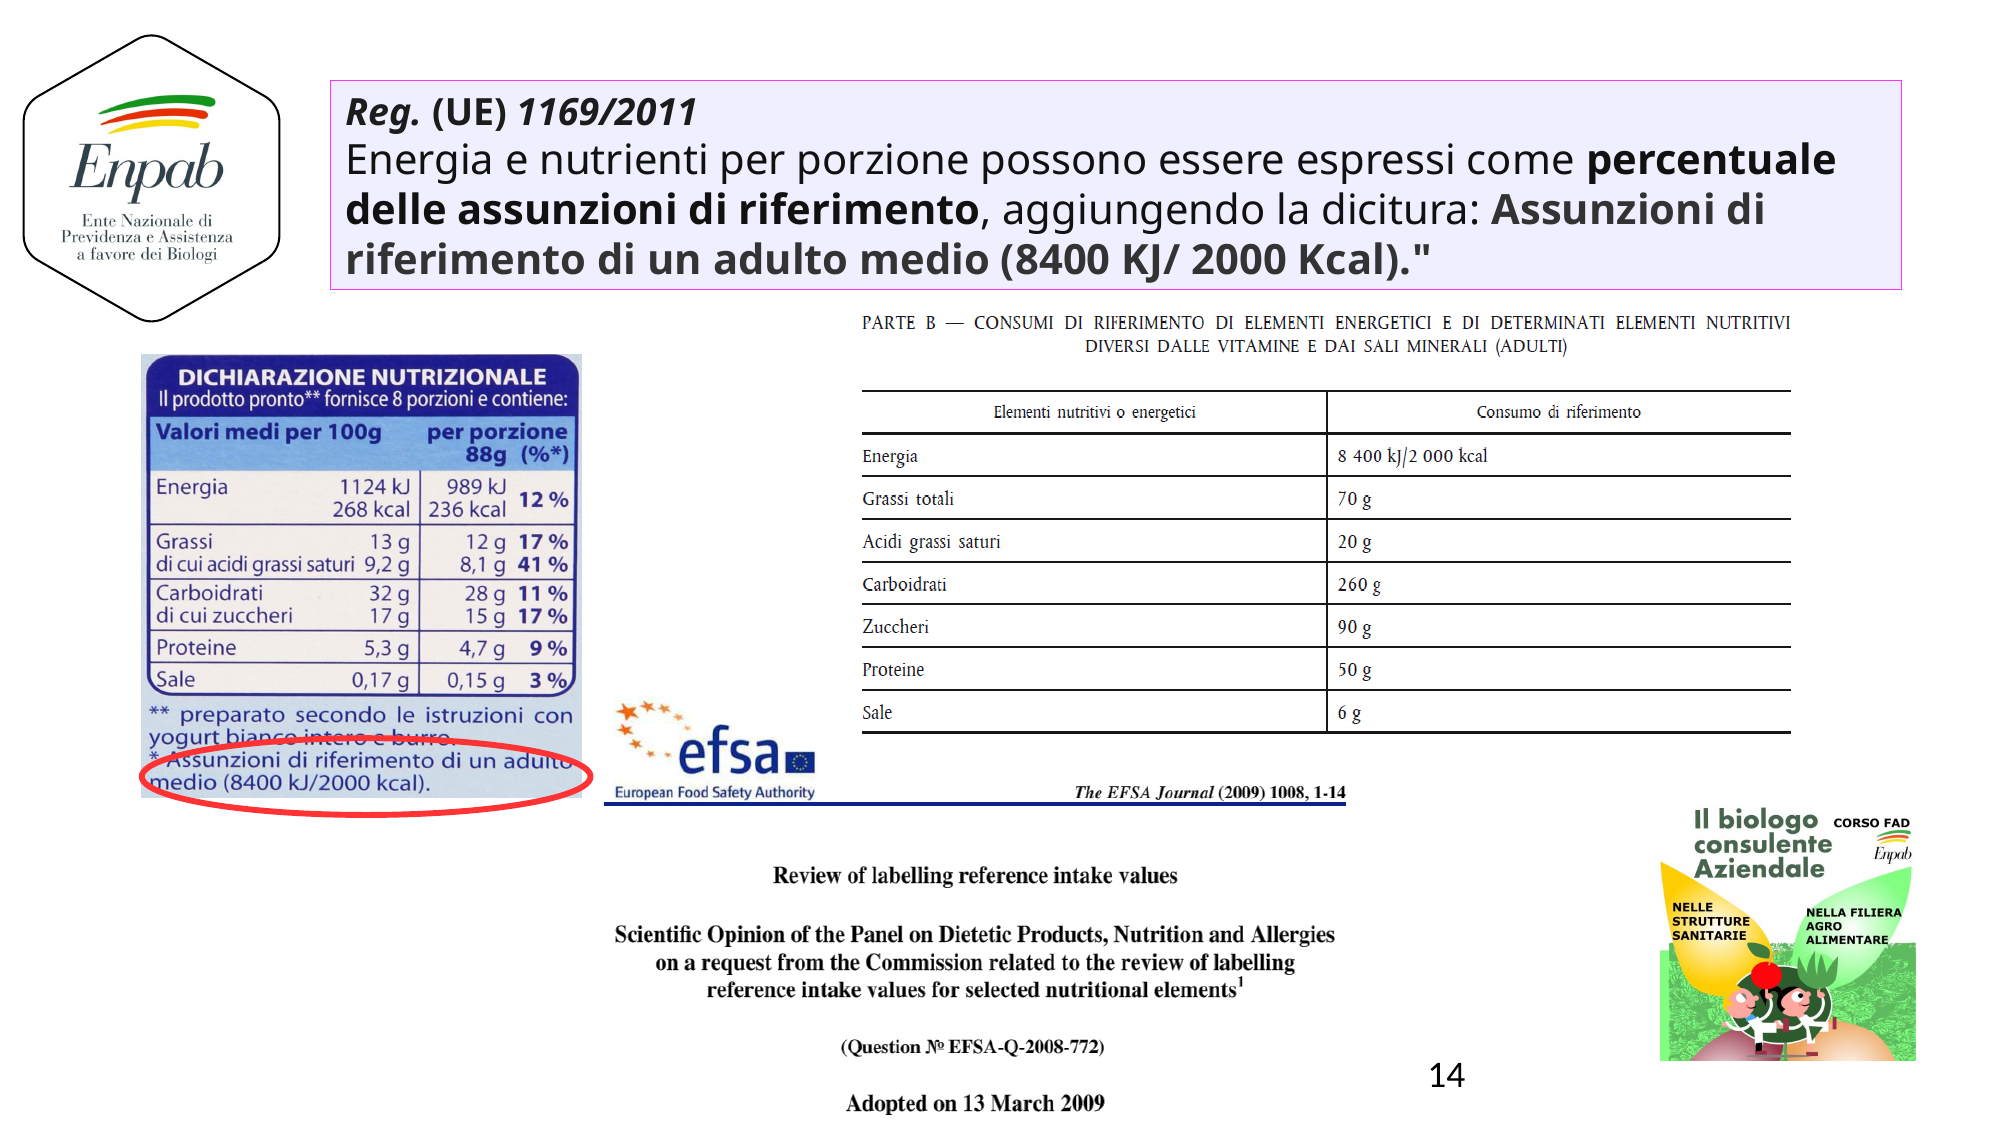

Reg. (UE) 1169/2011
Energia e nutrienti per porzione possono essere espressi come percentuale delle assunzioni di riferimento, aggiungendo la dicitura: Assunzioni di riferimento di un adulto medio (8400 KJ/ 2000 Kcal)."
14